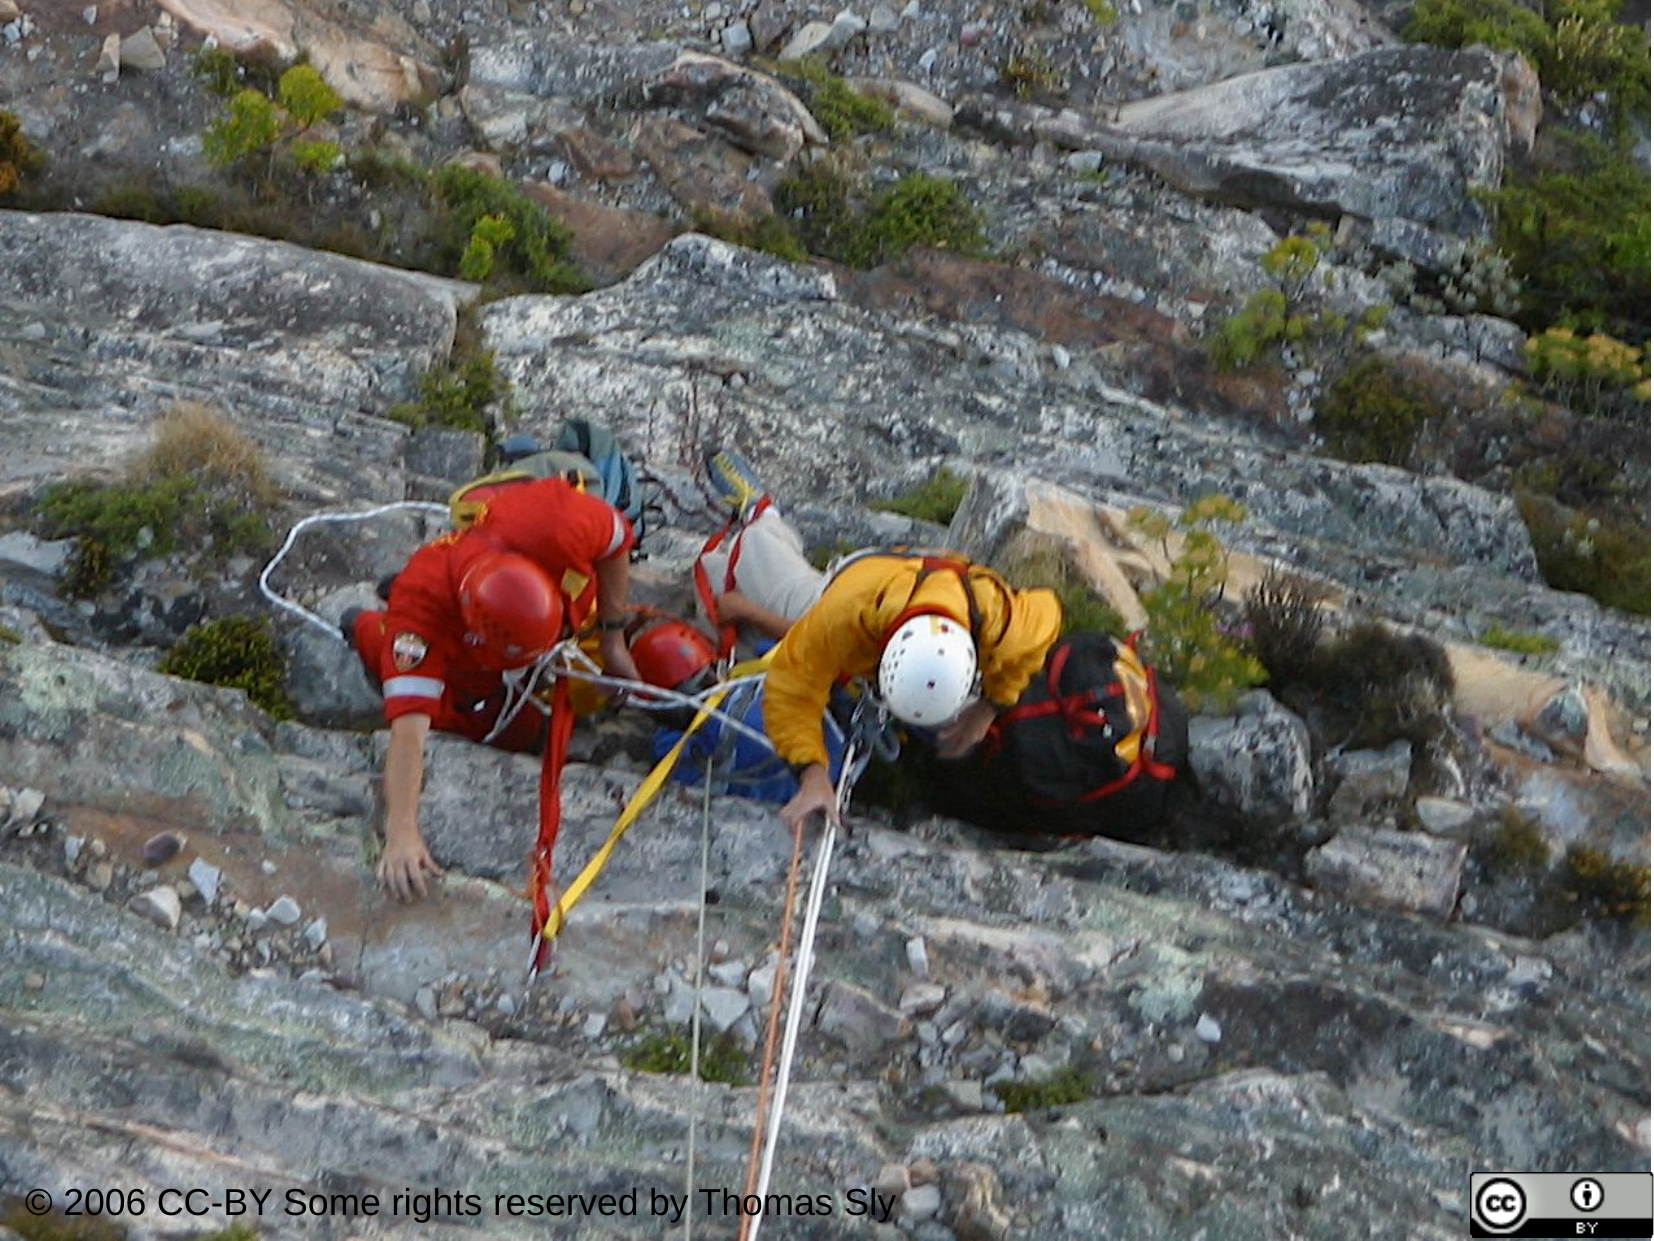

© 2006 CC-BY Some rights reserved by Thomas Sly